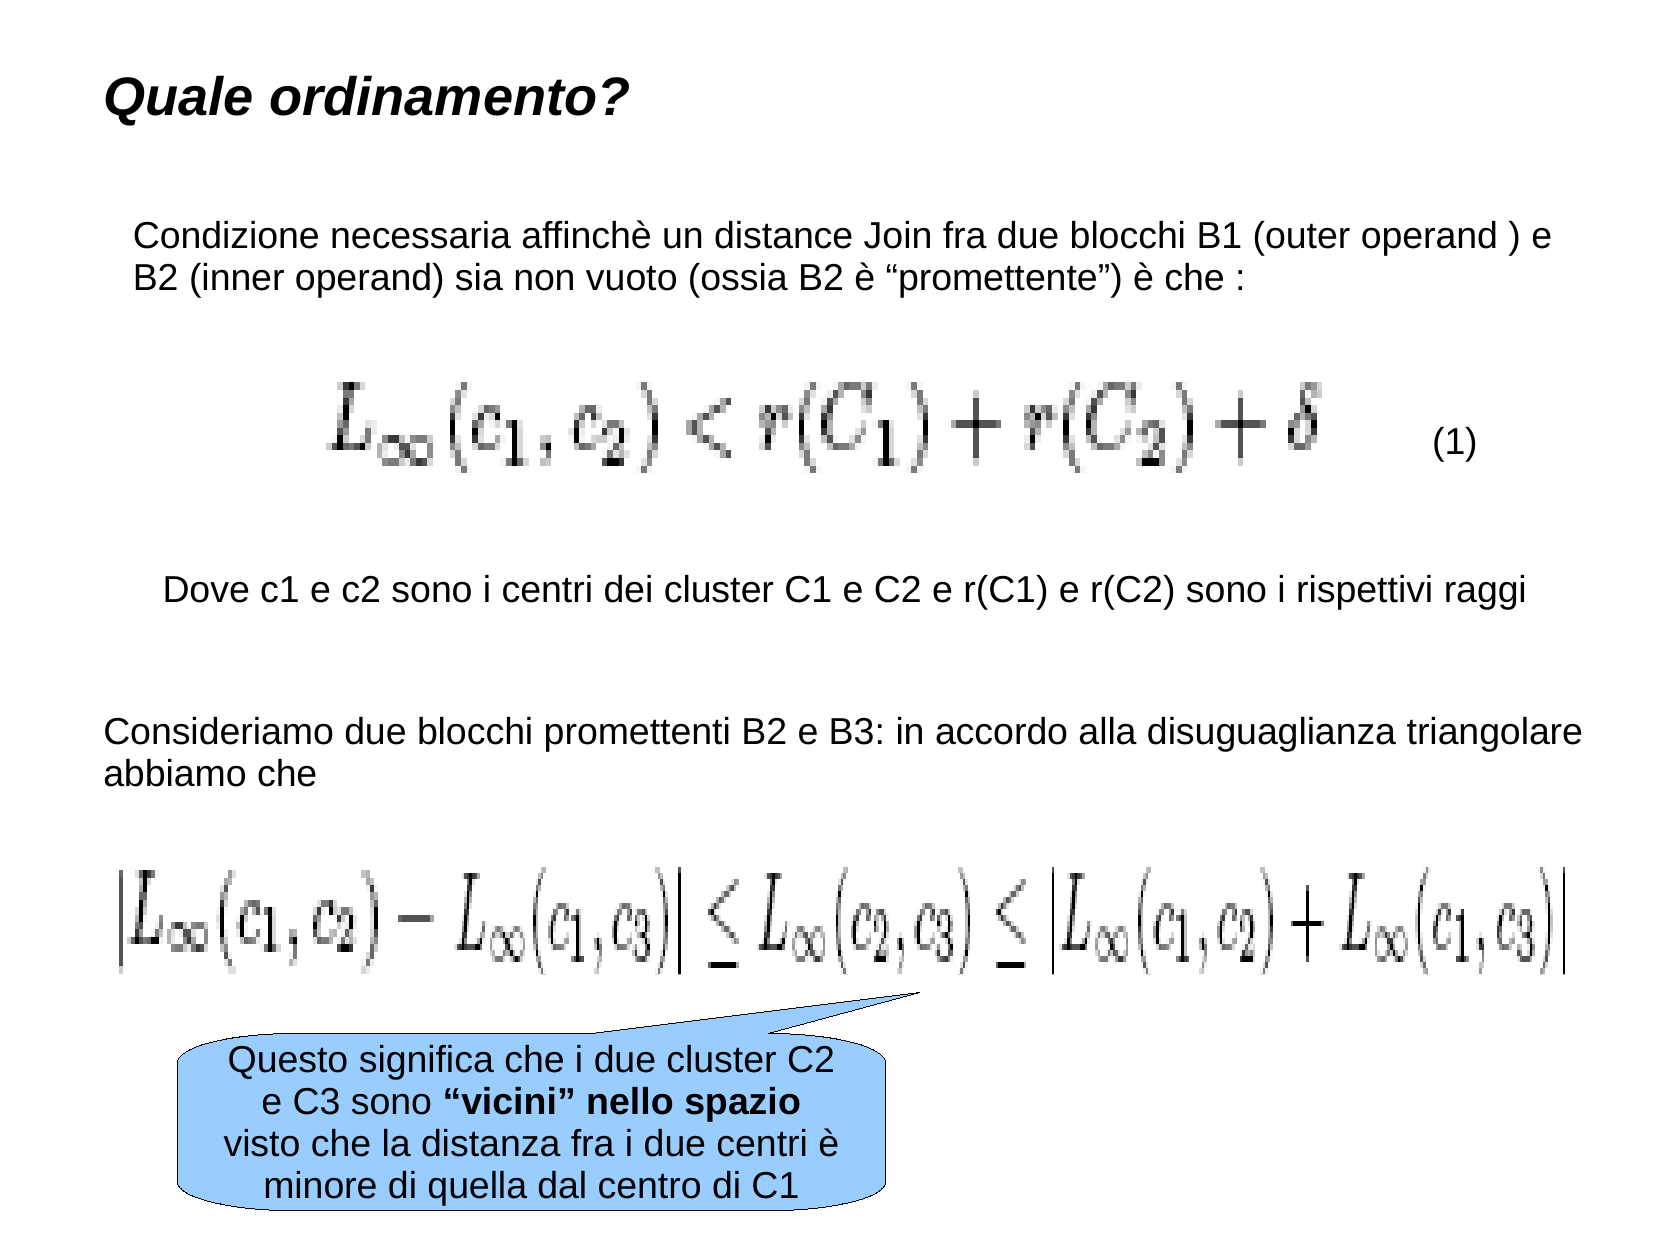

Quale ordinamento?
Condizione necessaria affinchè un distance Join fra due blocchi B1 (outer operand ) e
B2 (inner operand) sia non vuoto (ossia B2 è “promettente”) è che :
(1)
Dove c1 e c2 sono i centri dei cluster C1 e C2 e r(C1) e r(C2) sono i rispettivi raggi
Consideriamo due blocchi promettenti B2 e B3: in accordo alla disuguaglianza triangolare
abbiamo che
Questo significa che i due cluster C2 e C3 sono “vicini” nello spazio visto che la distanza fra i due centri è minore di quella dal centro di C1